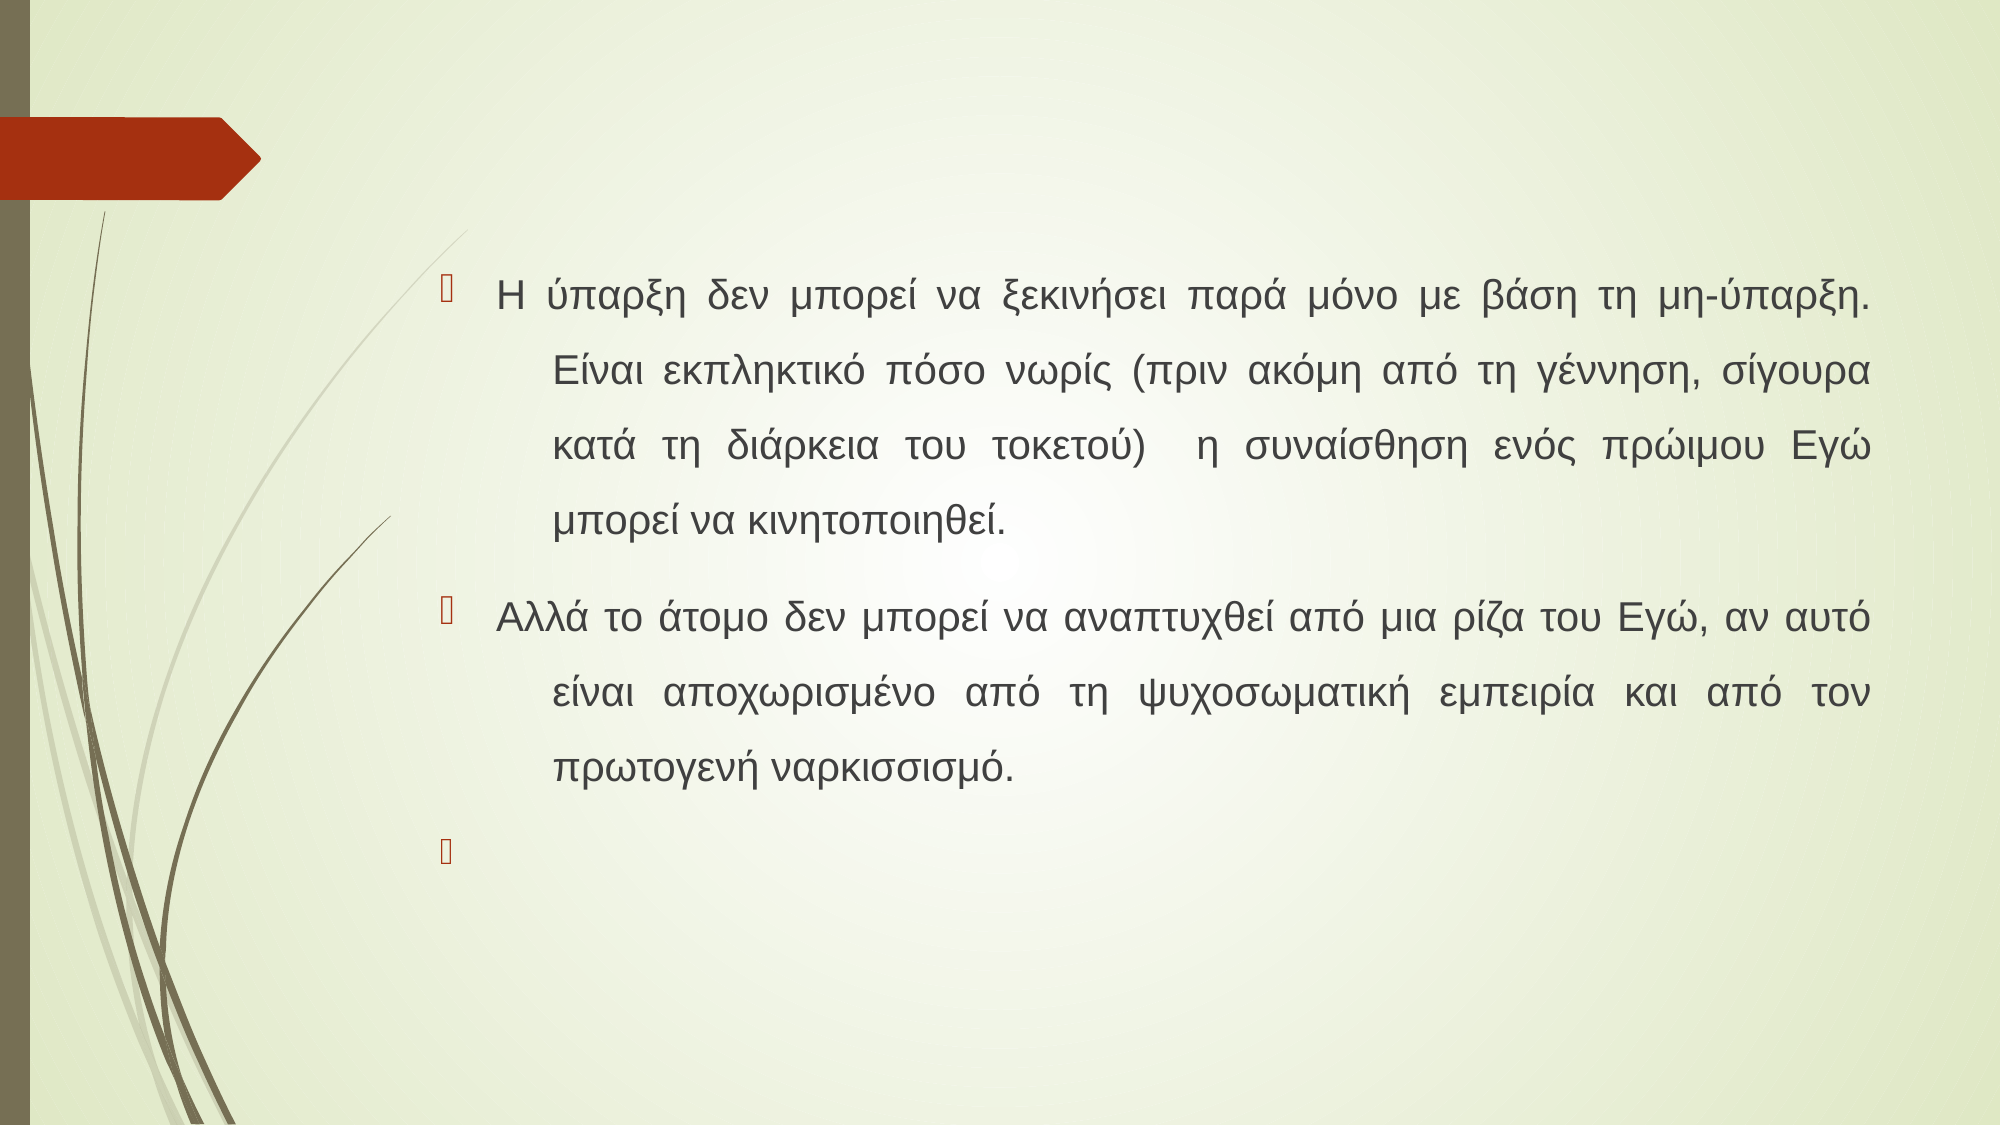

# Η ύπαρξη δεν μπορεί να ξεκινήσει παρά μόνο με βάση τη μη-ύπαρξη. Είναι εκπληκτικό πόσο νωρίς (πριν ακόμη από τη γέννηση, σίγουρα κατά τη διάρκεια του τοκετού) η συναίσθηση ενός πρώιμου Εγώ μπορεί να κινητοποιηθεί.
Αλλά το άτομο δεν μπορεί να αναπτυχθεί από μια ρίζα του Εγώ, αν αυτό είναι αποχωρισμένο από τη ψυχοσωματική εμπειρία και από τον πρωτογενή ναρκισσισμό.